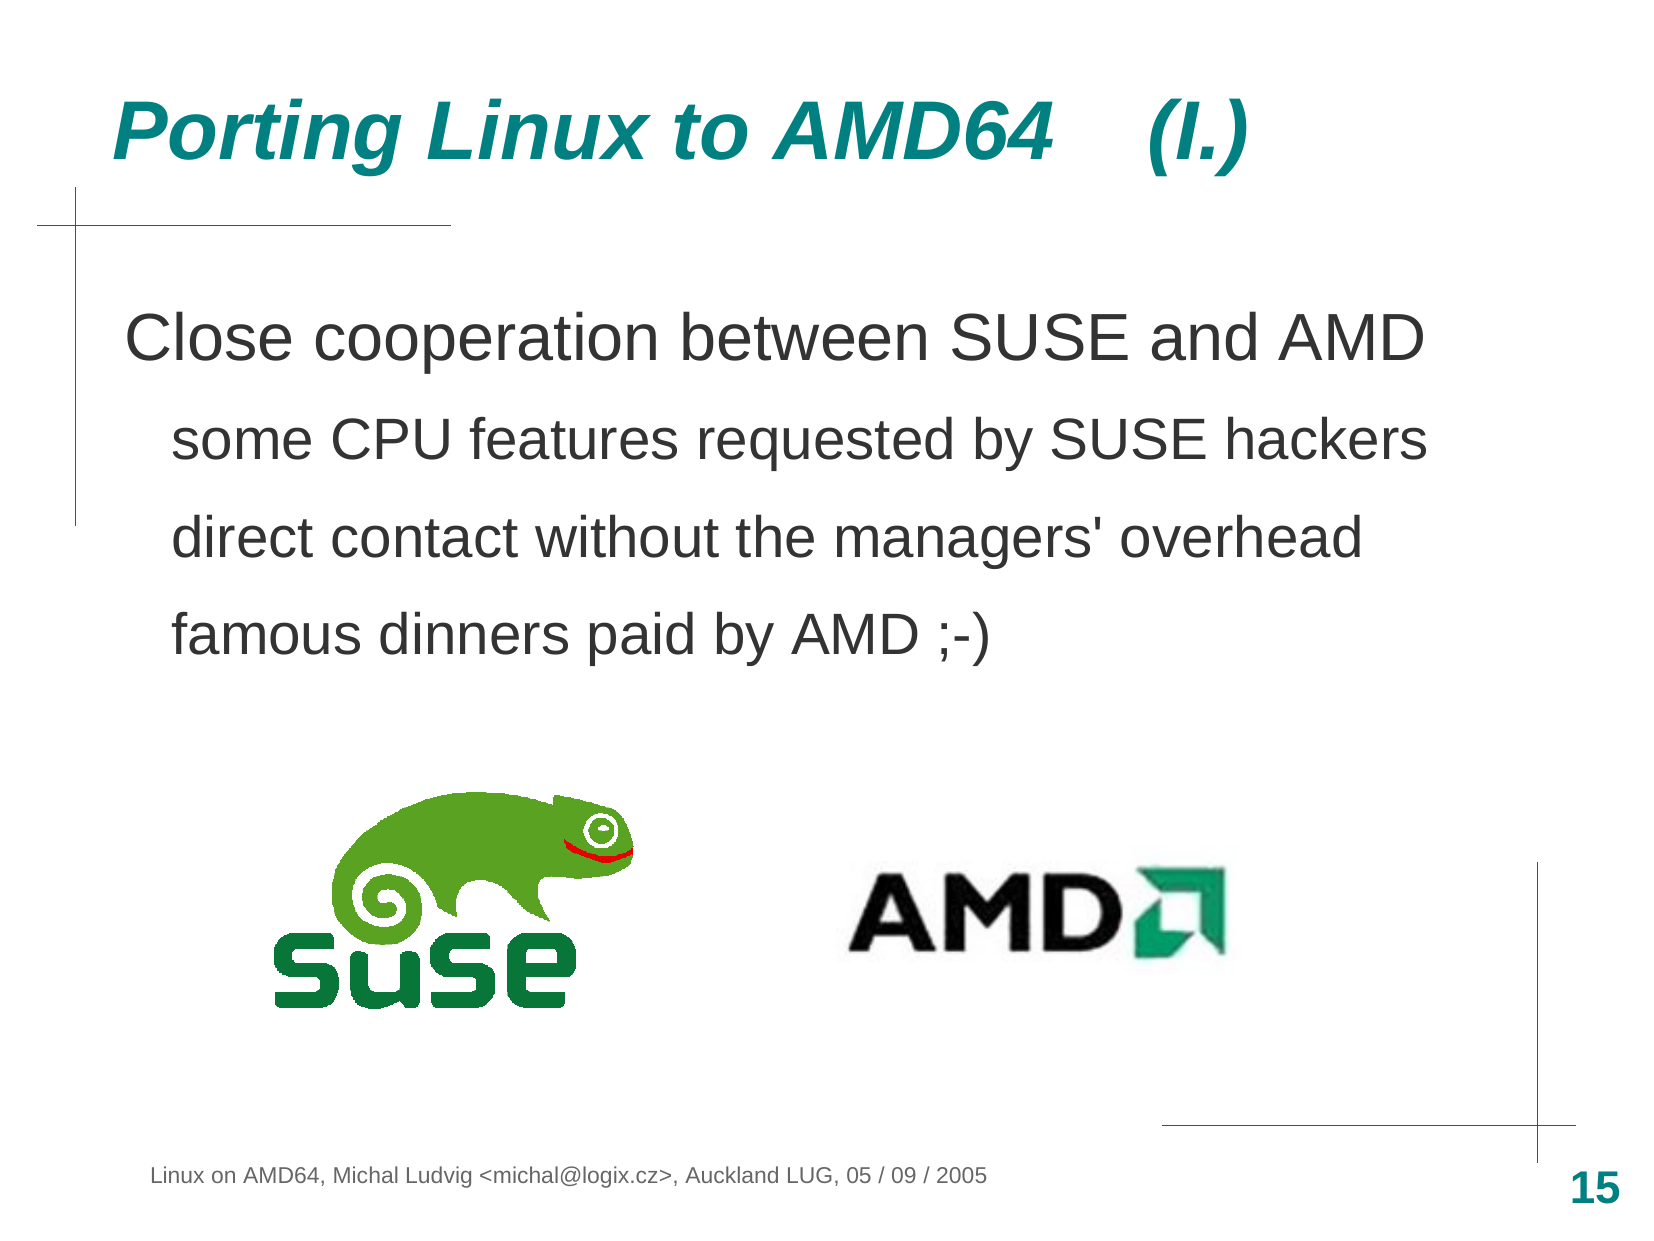

# Porting Linux to AMD64 (I.)
Close cooperation between SUSE and AMD
some CPU features requested by SUSE hackers
direct contact without the managers' overhead
famous dinners paid by AMD ;-)